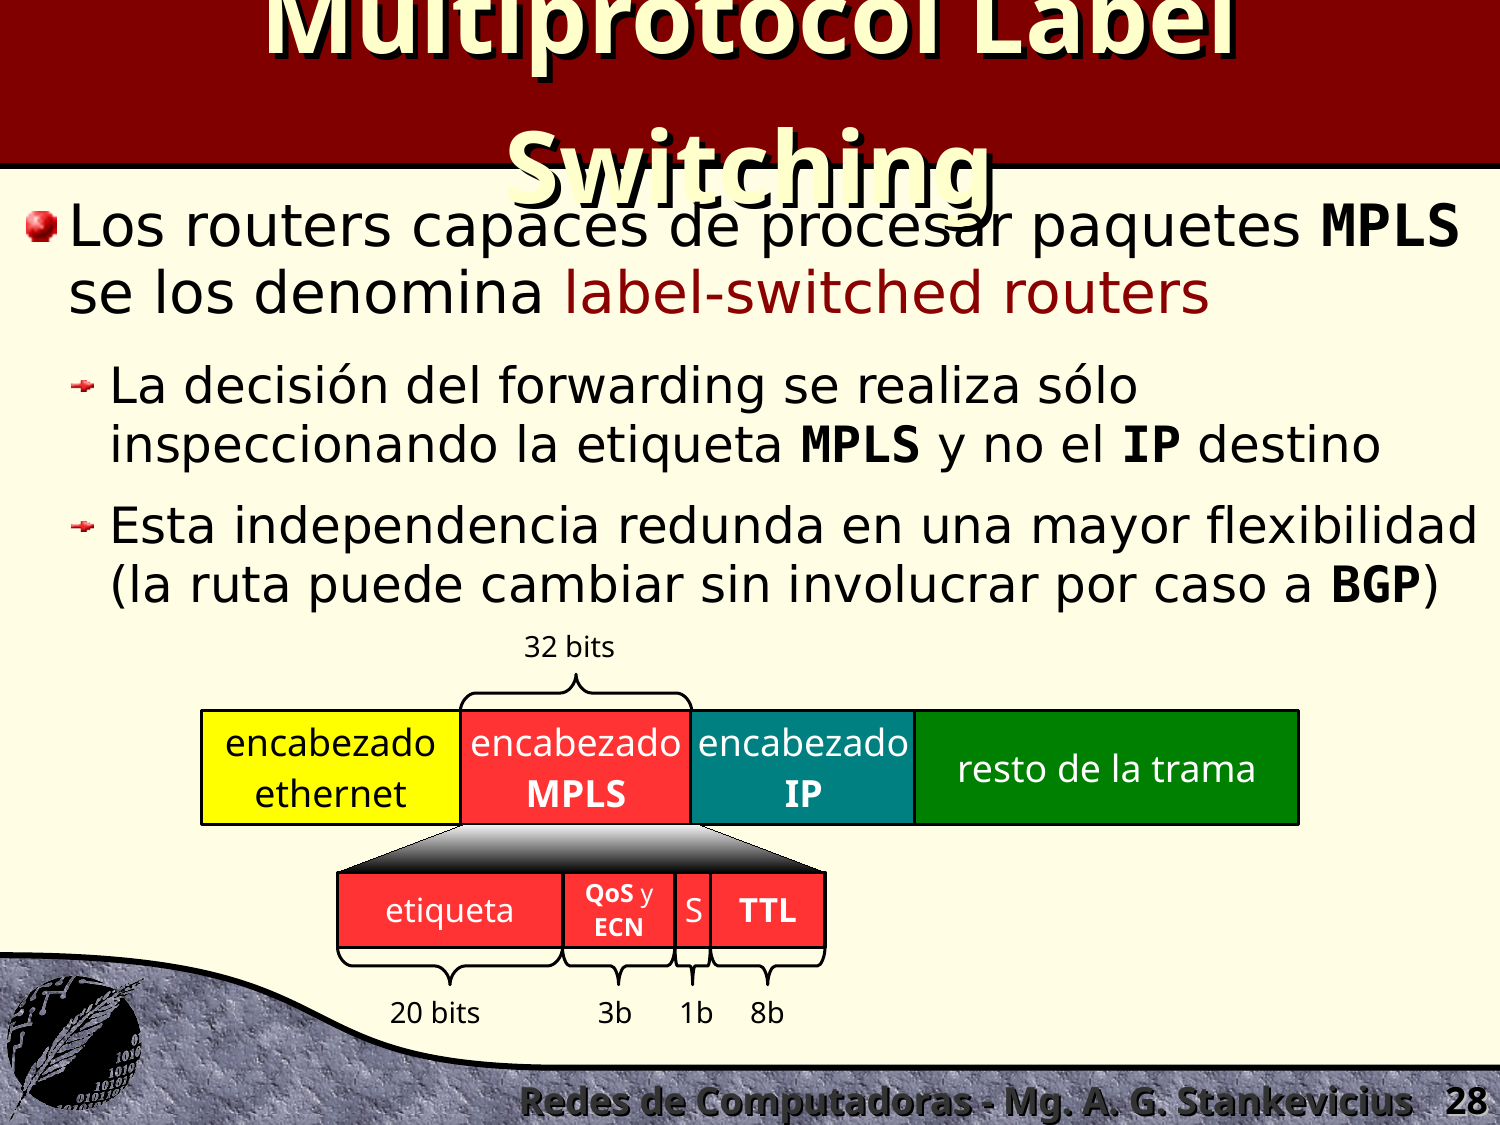

# Multiprotocol Label Switching
Los routers capaces de procesar paquetes MPLS se los denomina label-switched routers
La decisión del forwarding se realiza sólo inspeccionando la etiqueta MPLS y no el IP destino
Esta independencia redunda en una mayor flexibilidad (la ruta puede cambiar sin involucrar por caso a BGP)
32 bits
encabezado
MPLS
encabezado
IP
encabezado
ethernet
resto de la trama
etiqueta
QoS y
ECN
S
TTL
20 bits
3b
1b
8b
28